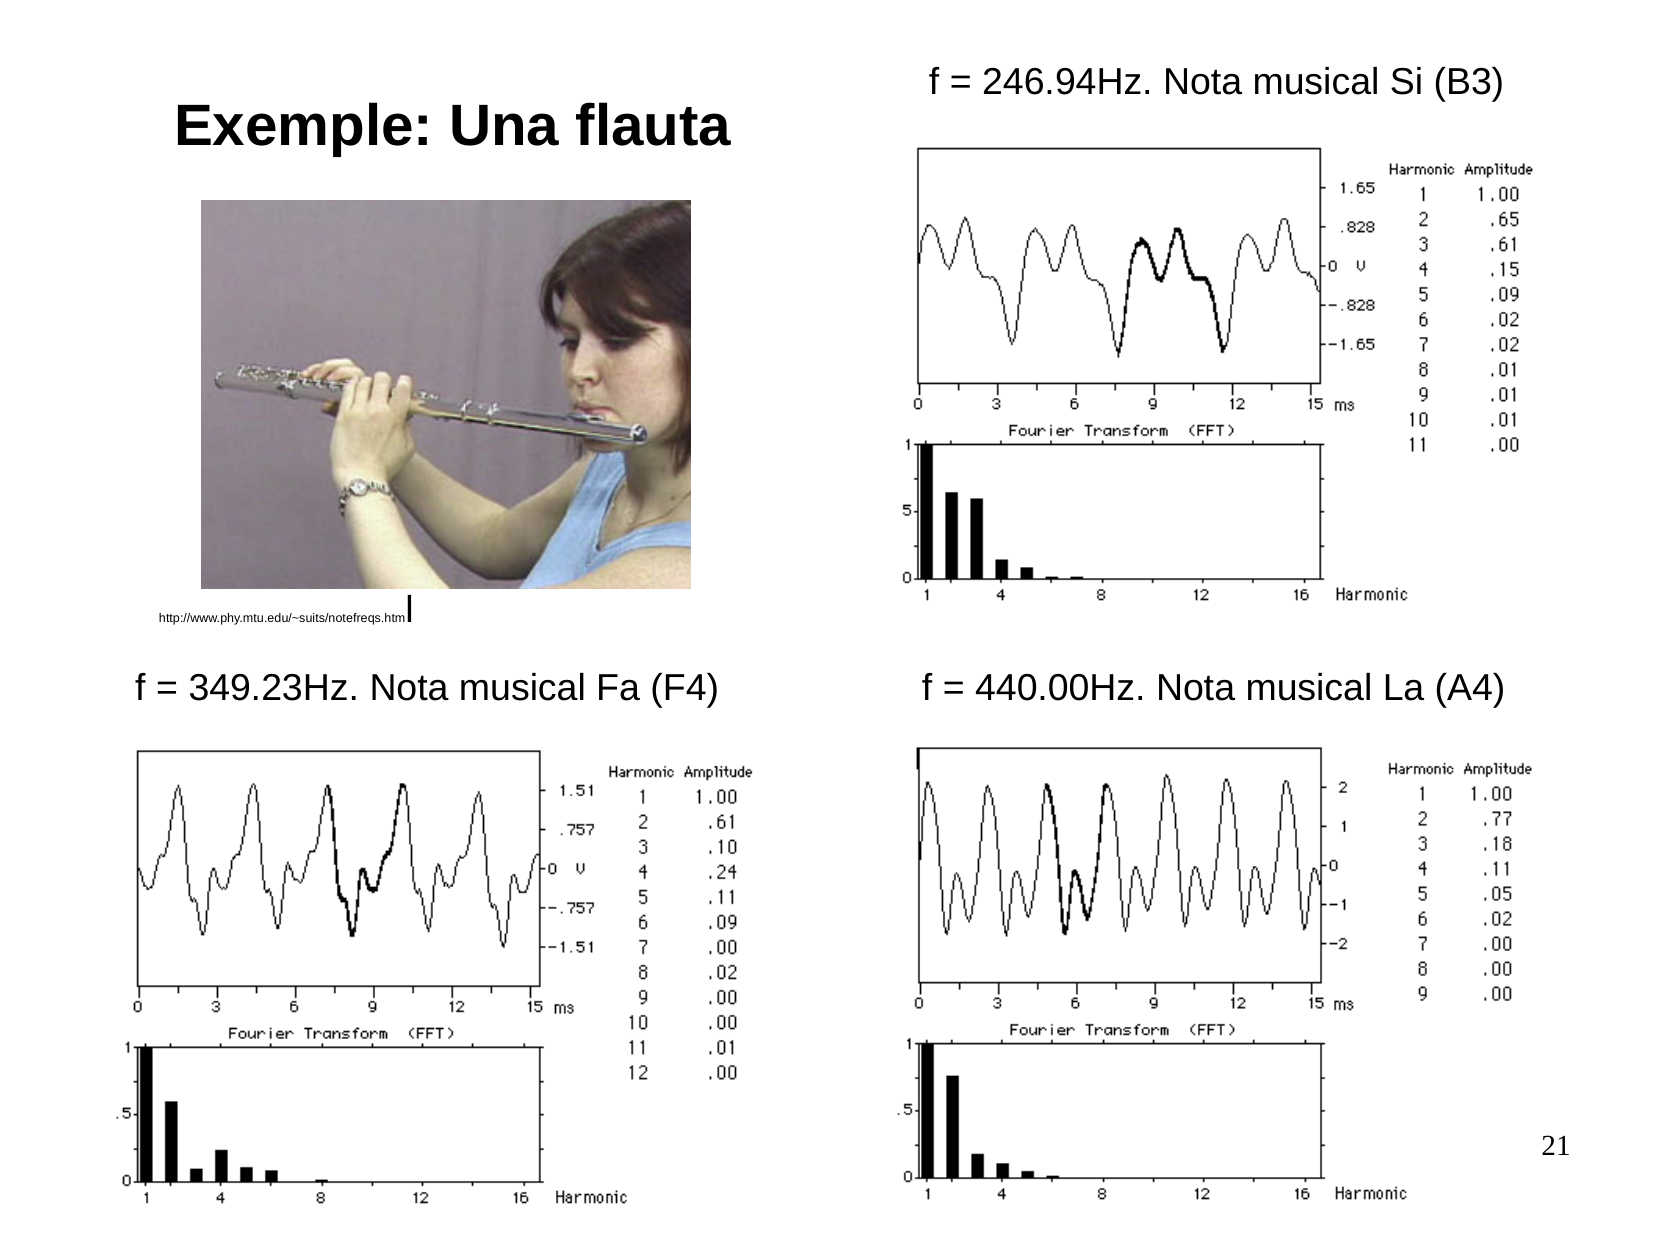

f = 246.94Hz. Nota musical Si (B3)
Exemple: Una flauta
http://www.phy.mtu.edu/~suits/notefreqs.html
f = 349.23Hz. Nota musical Fa (F4)
f = 440.00Hz. Nota musical La (A4)
21